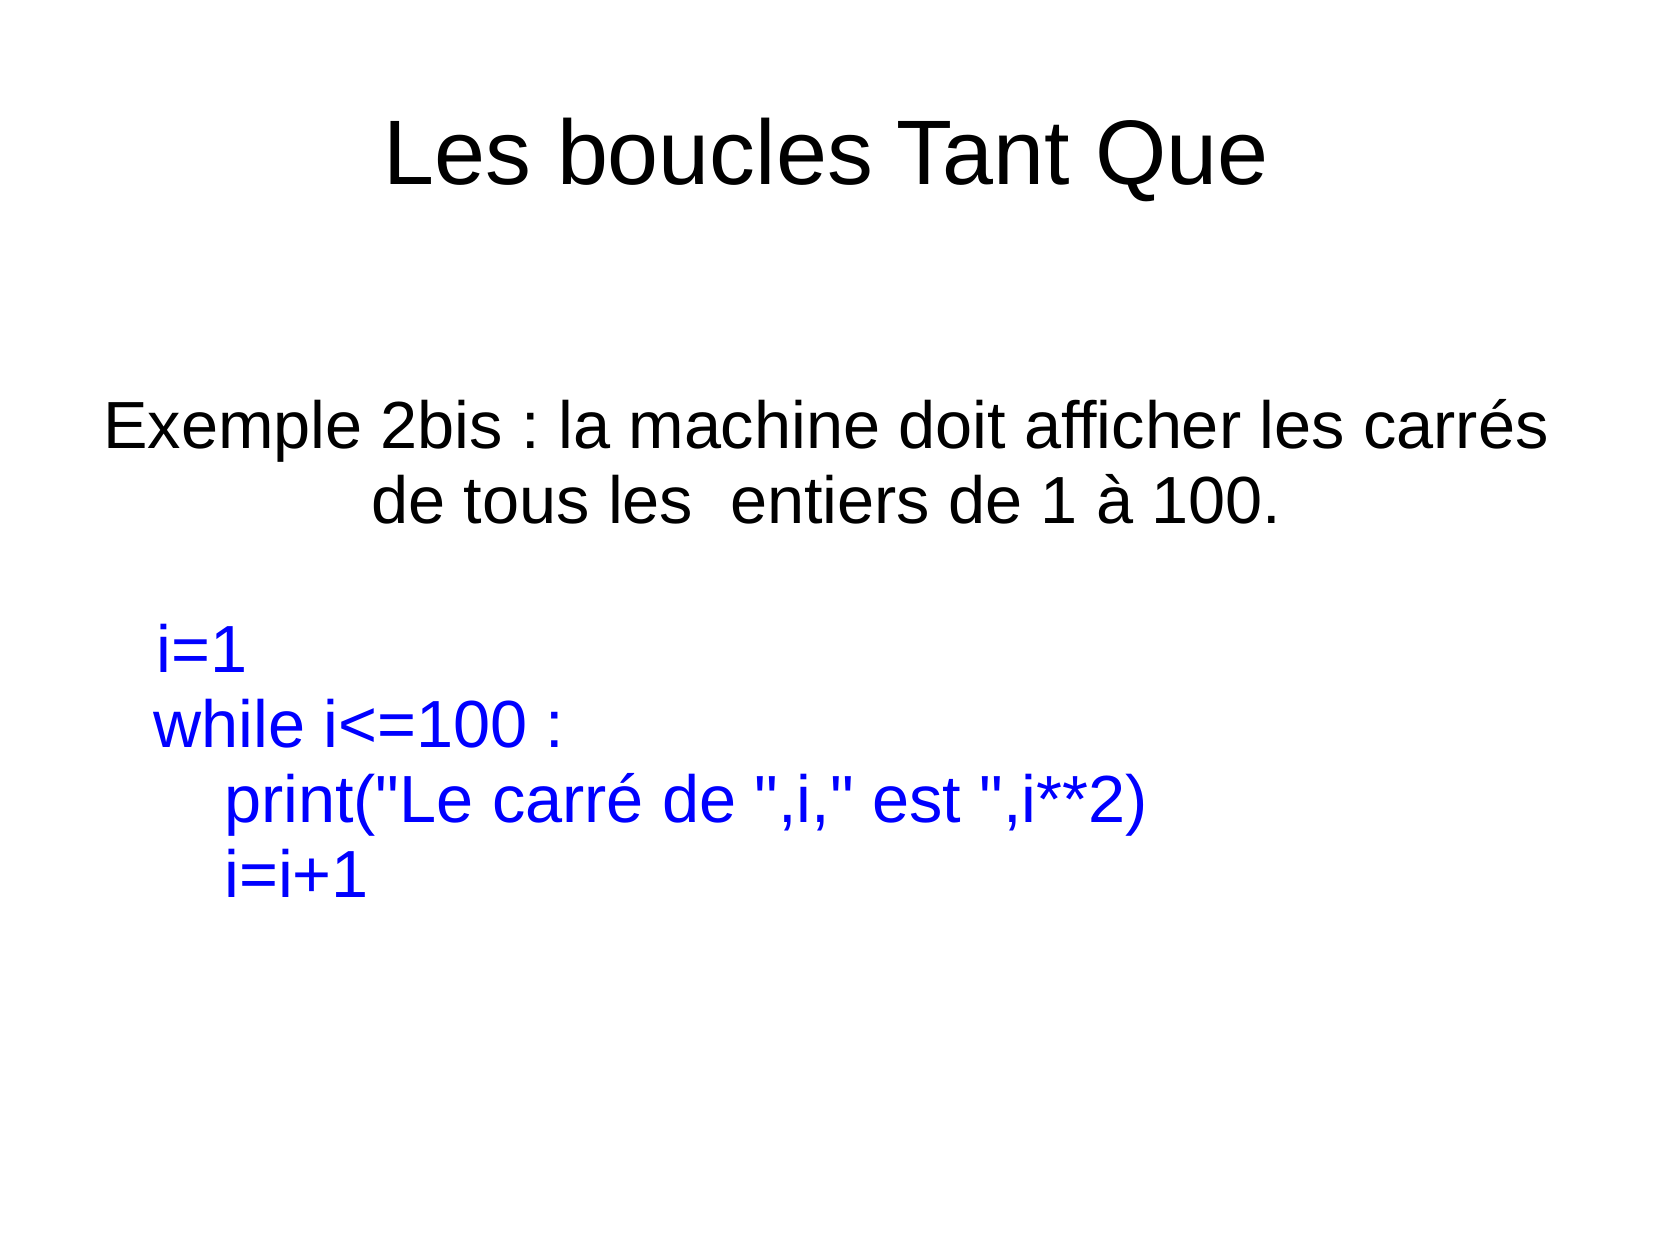

# Les boucles Tant Que
Exemple 2bis : la machine doit afficher les carrés de tous les entiers de 1 à 100.
	i=1
while i<=100 :
print("Le carré de ",i," est ",i**2)
i=i+1